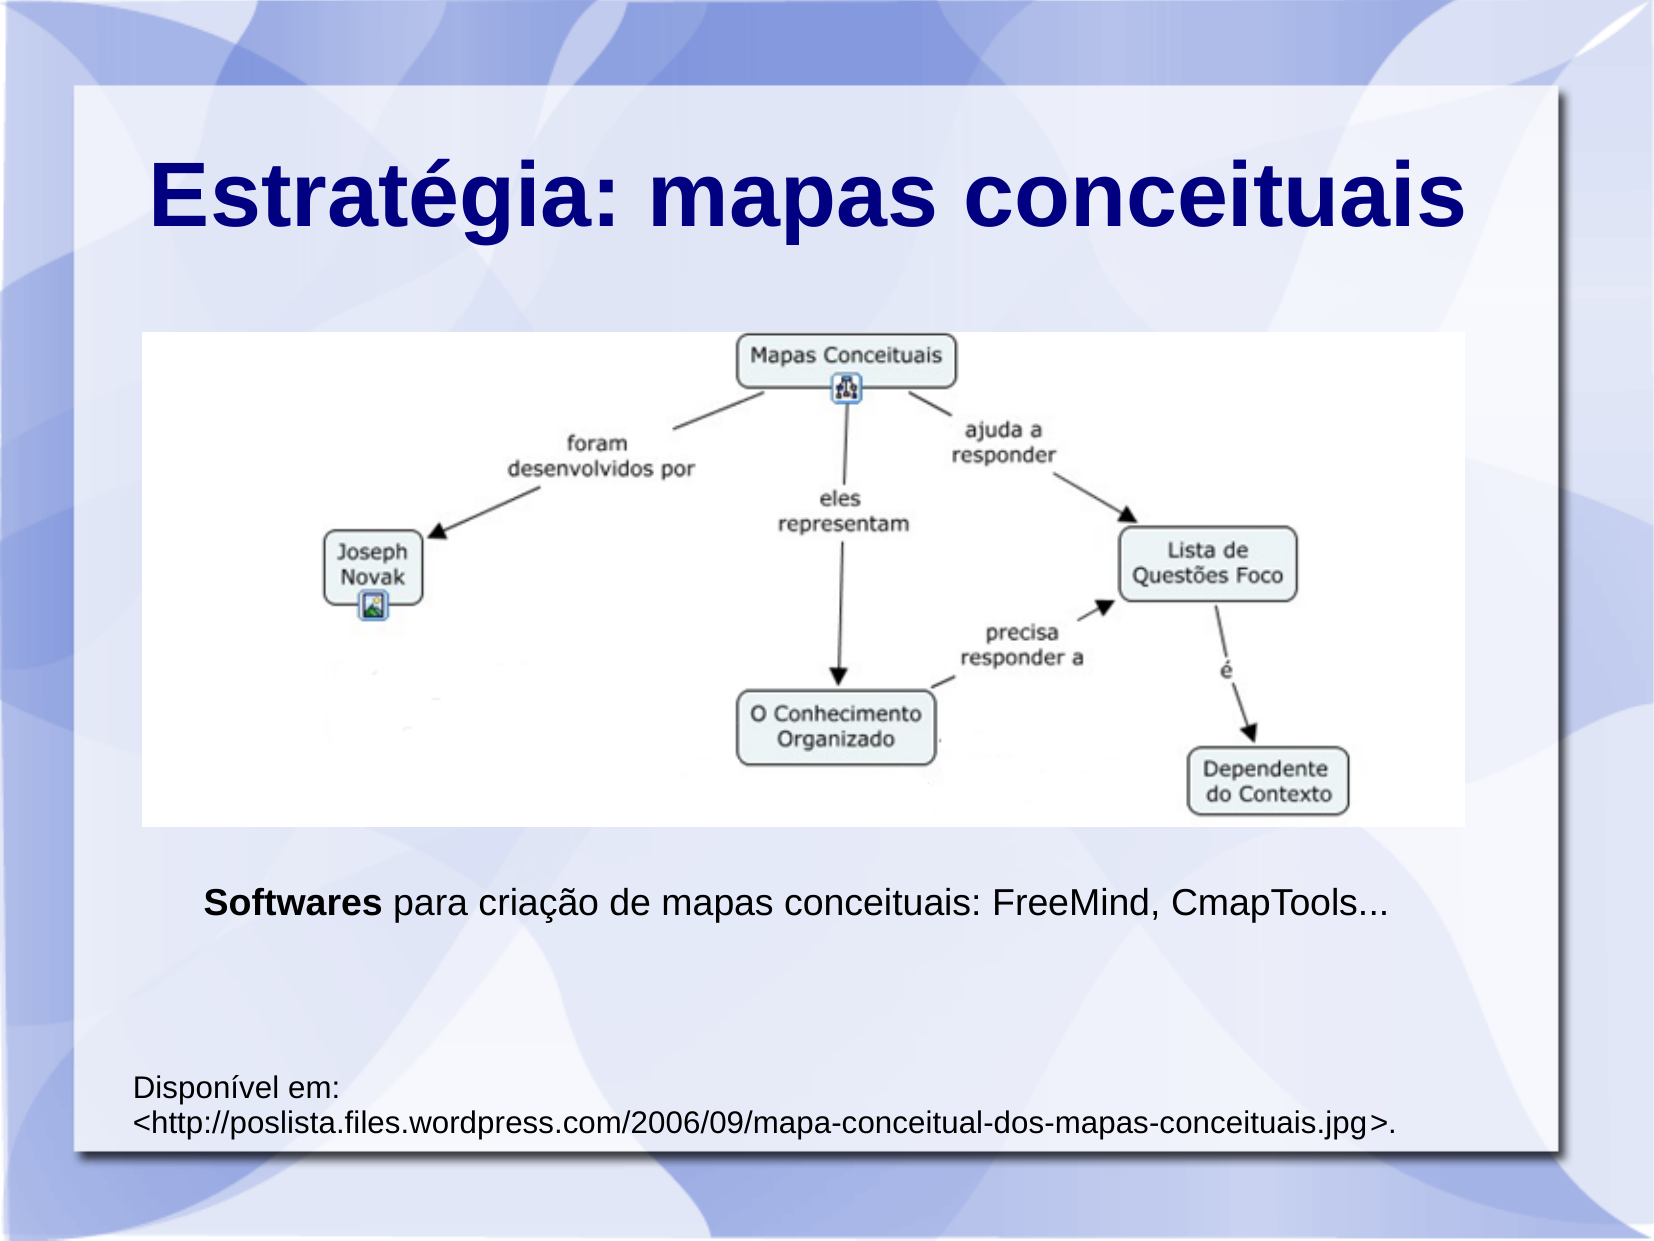

# Estratégia: mapas conceituais
Softwares para criação de mapas conceituais: FreeMind, CmapTools...
Disponível em:
<http://poslista.files.wordpress.com/2006/09/mapa-conceitual-dos-mapas-conceituais.jpg>.